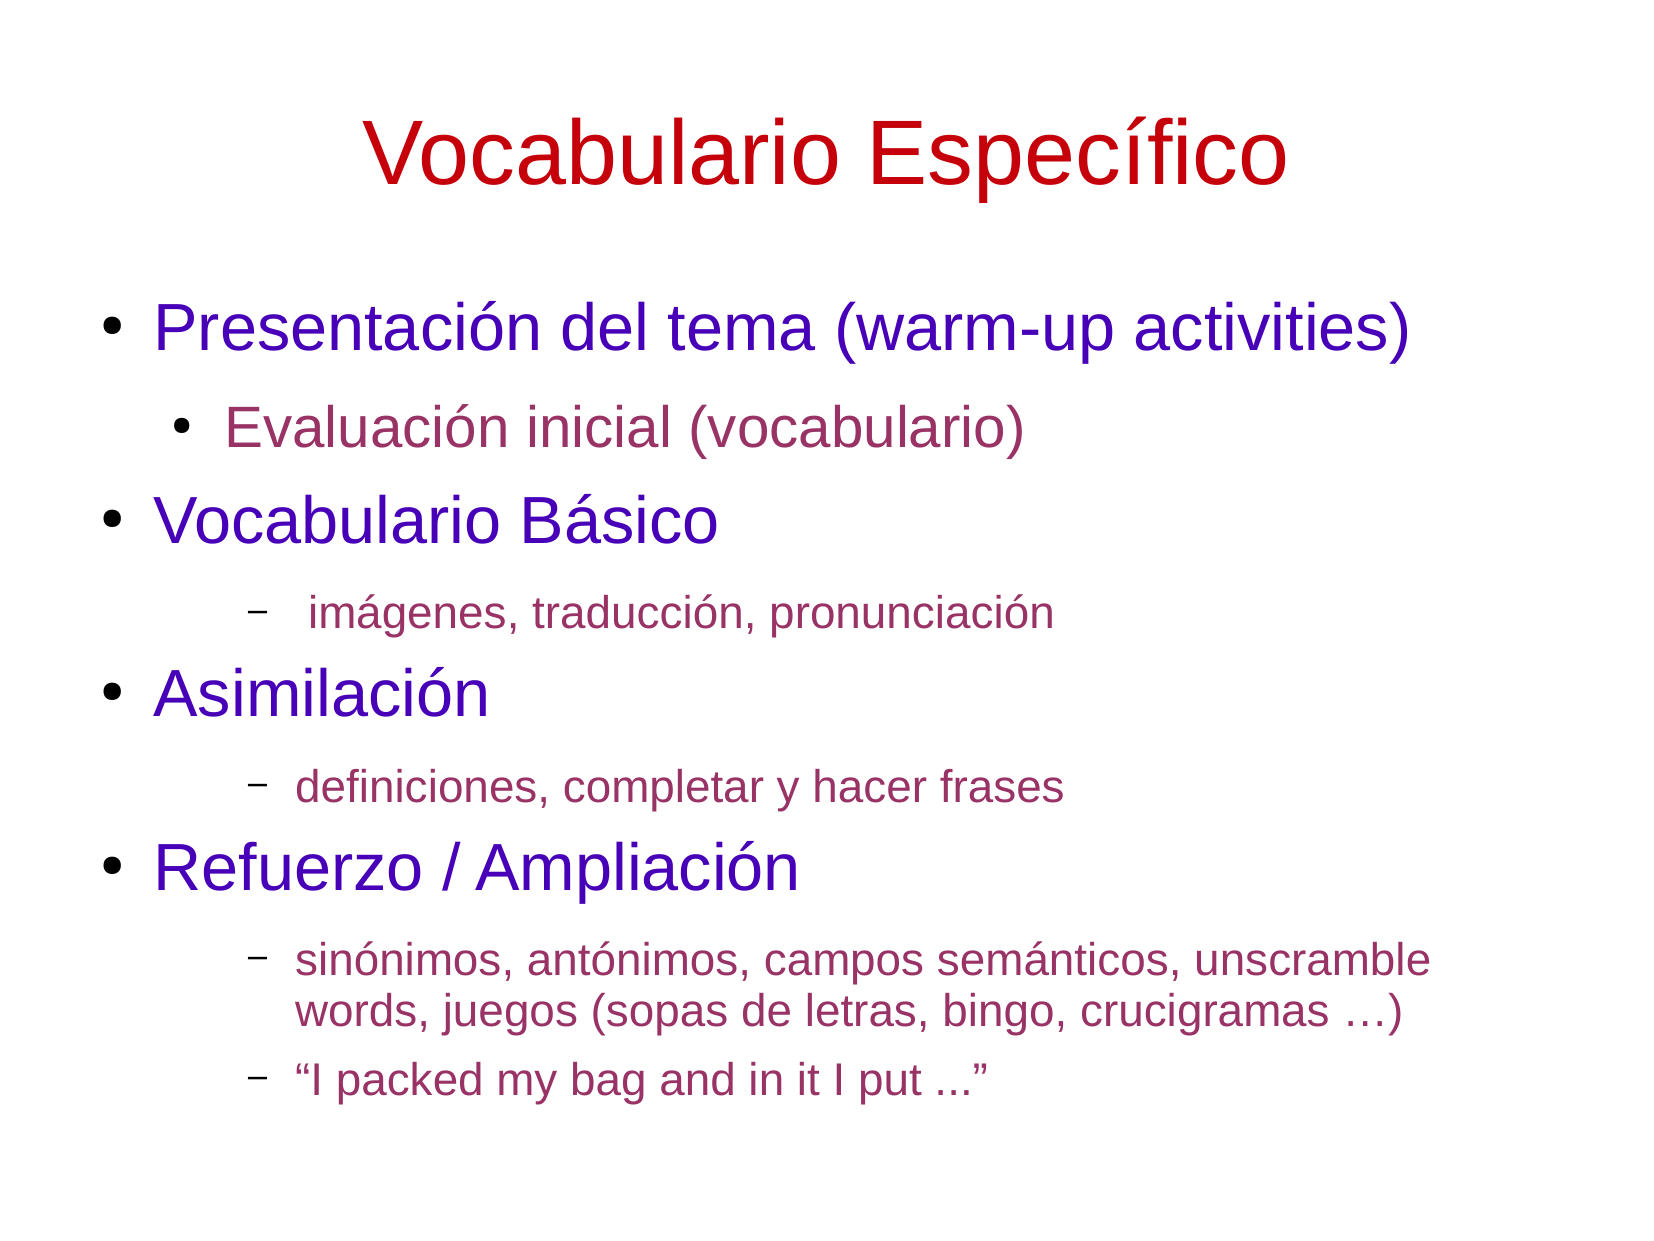

# Vocabulario Específico
Presentación del tema (warm-up activities)
Evaluación inicial (vocabulario)
Vocabulario Básico
 imágenes, traducción, pronunciación
Asimilación
definiciones, completar y hacer frases
Refuerzo / Ampliación
sinónimos, antónimos, campos semánticos, unscramble words, juegos (sopas de letras, bingo, crucigramas …)
“I packed my bag and in it I put ...”